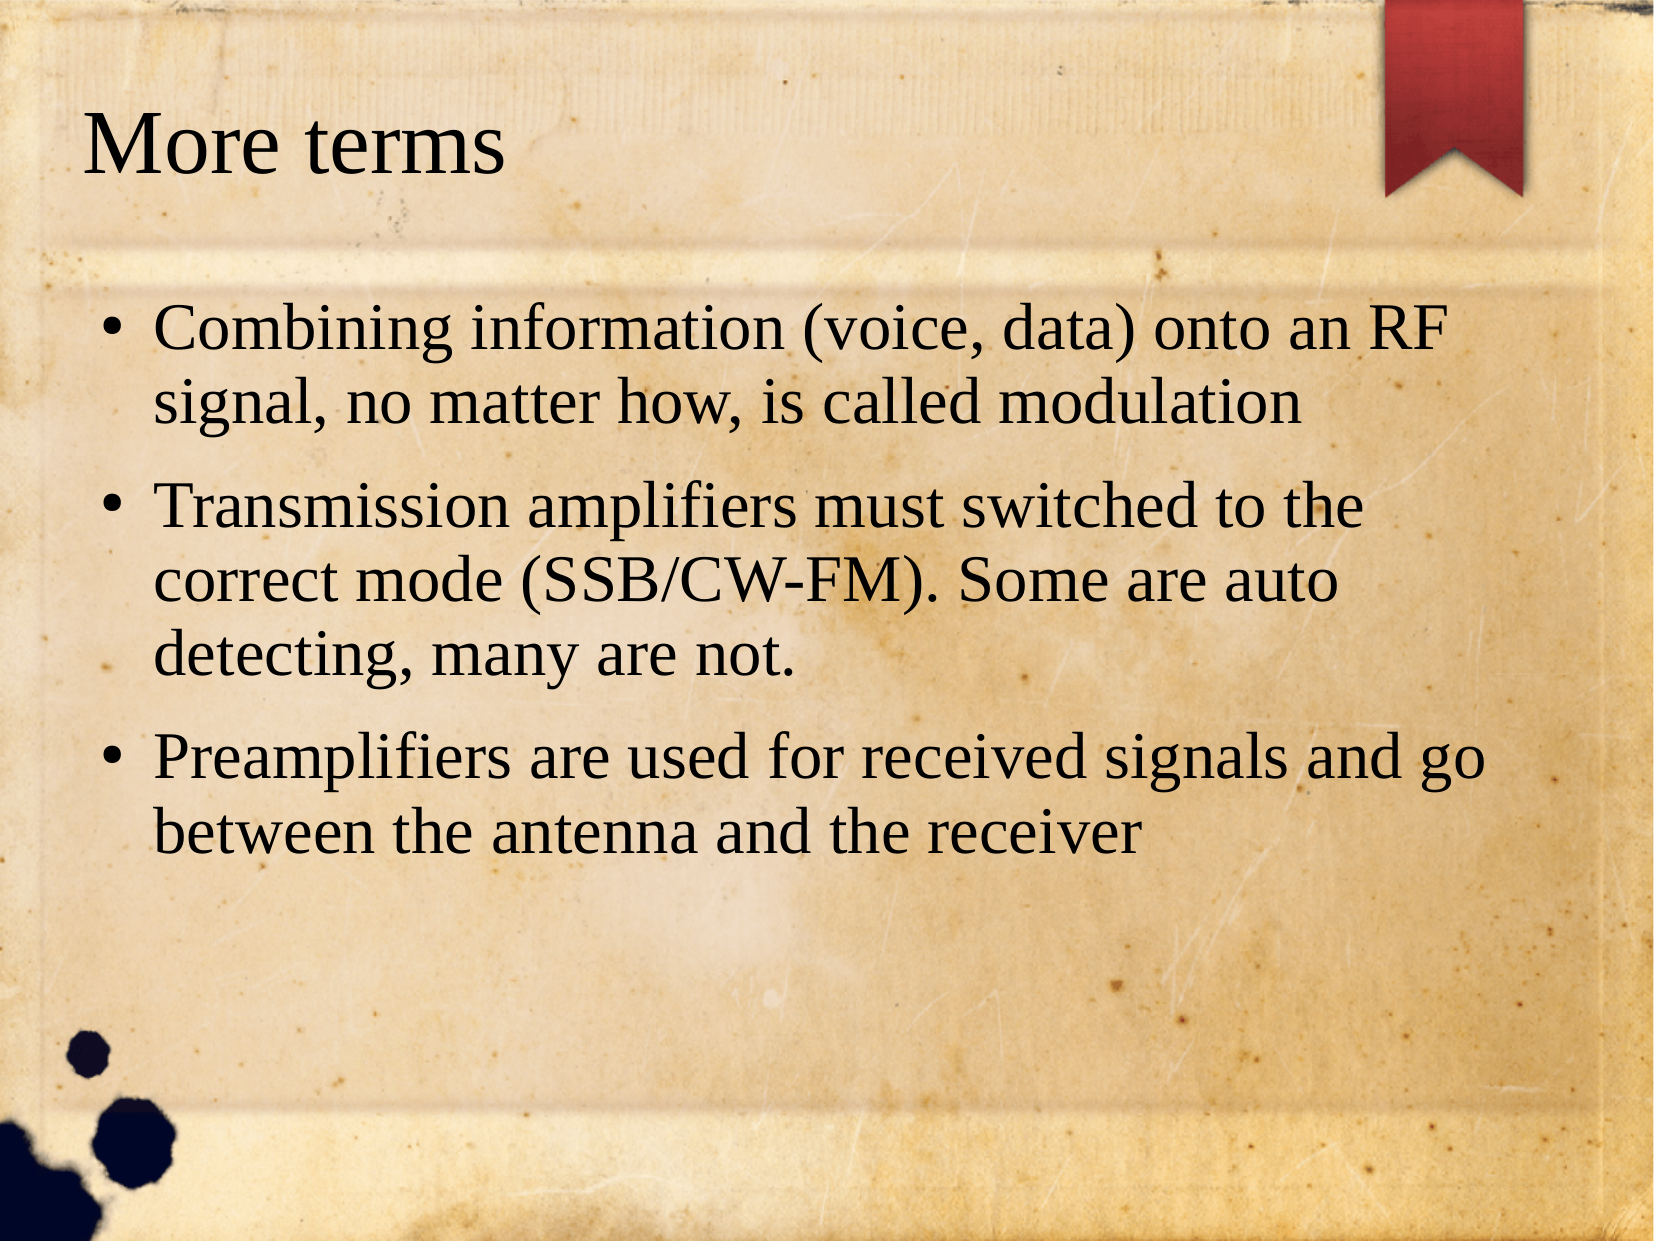

# More terms
Combining information (voice, data) onto an RF signal, no matter how, is called modulation
Transmission amplifiers must switched to the correct mode (SSB/CW-FM). Some are auto detecting, many are not.
Preamplifiers are used for received signals and go between the antenna and the receiver